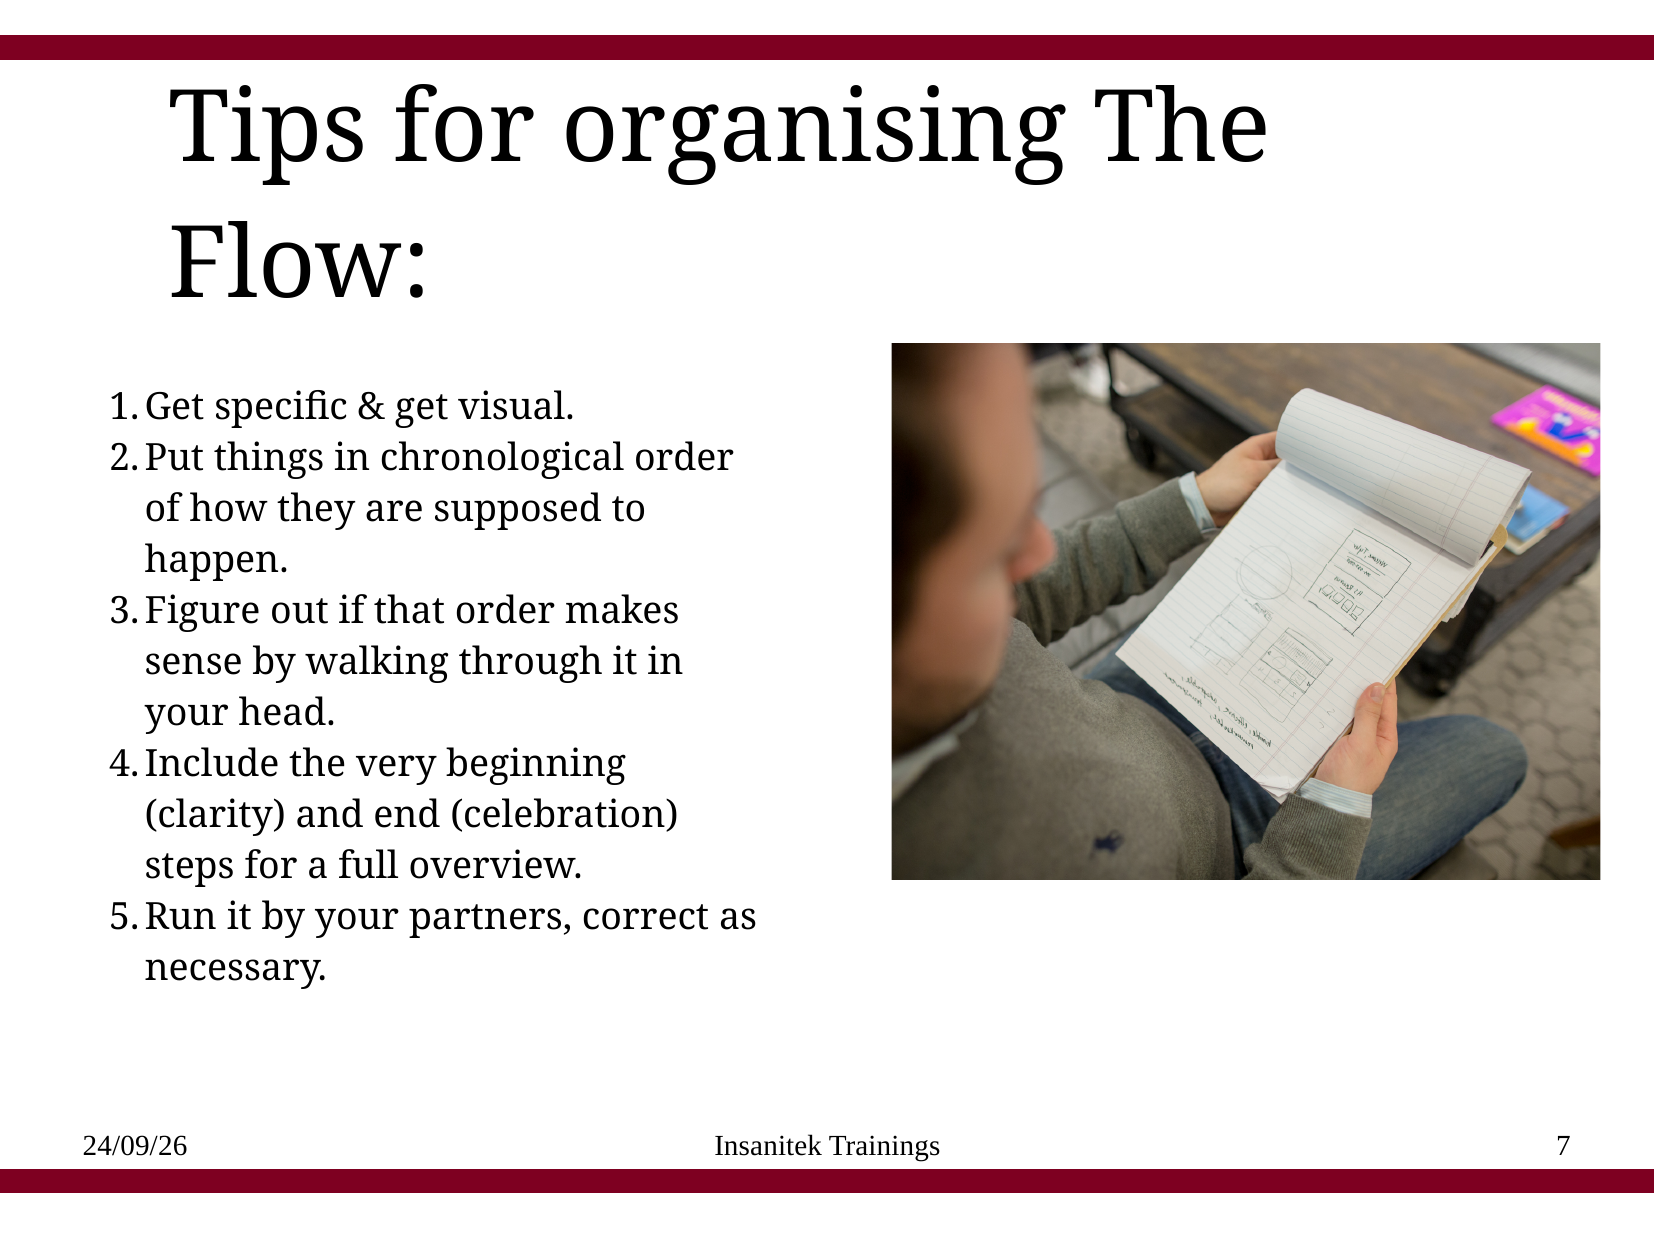

Tips for organising The Flow:
Get specific & get visual.
Put things in chronological order of how they are supposed to happen.
Figure out if that order makes sense by walking through it in your head.
Include the very beginning (clarity) and end (celebration) steps for a full overview.
Run it by your partners, correct as necessary.
Insanitek Trainings
7